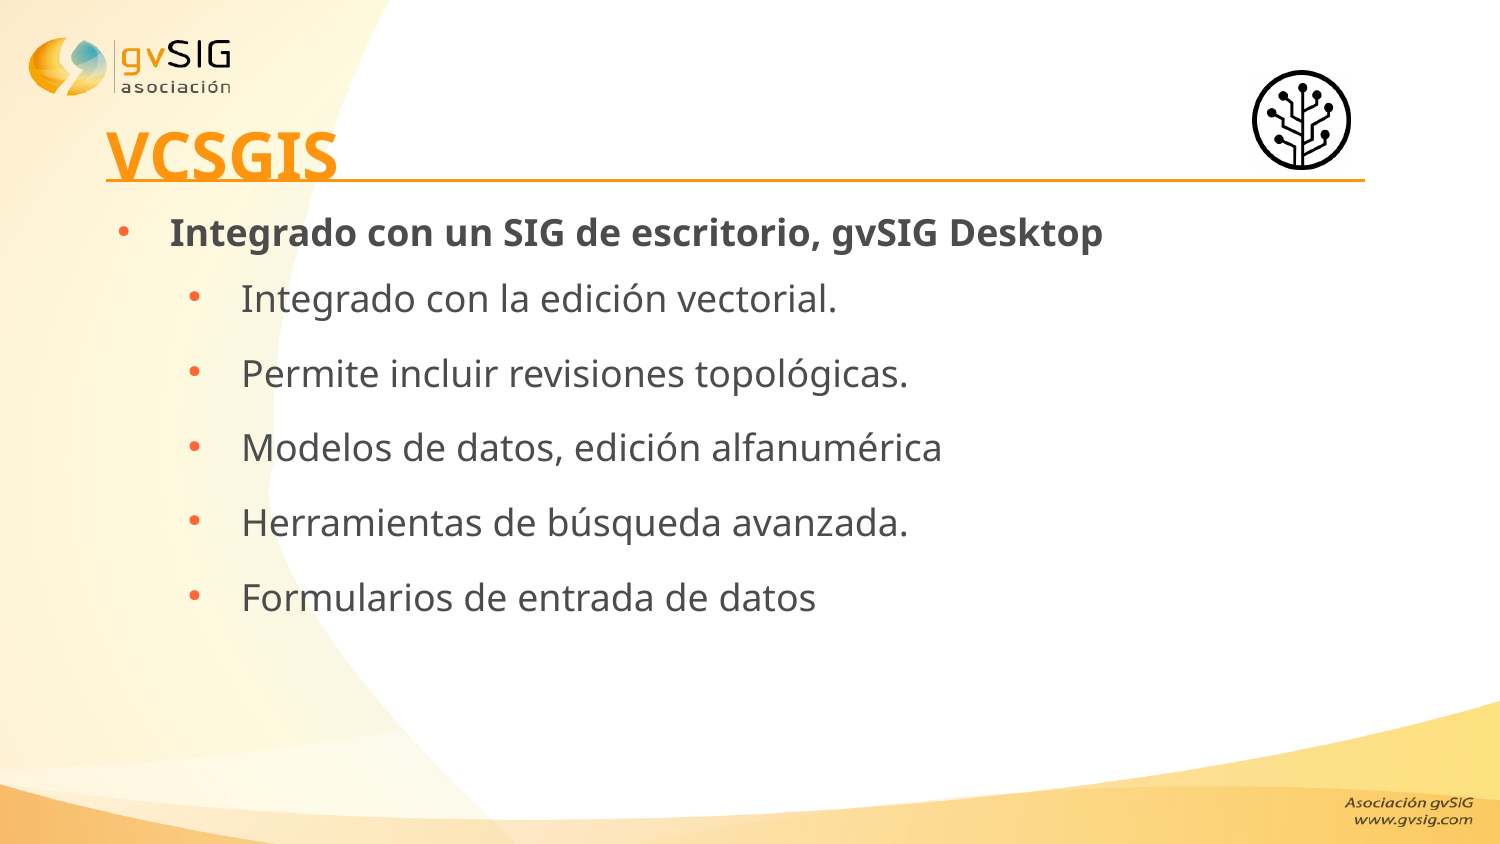

# VCSGIS
Integrado con un SIG de escritorio, gvSIG Desktop
Integrado con la edición vectorial.
Permite incluir revisiones topológicas.
Modelos de datos, edición alfanumérica
Herramientas de búsqueda avanzada.
Formularios de entrada de datos